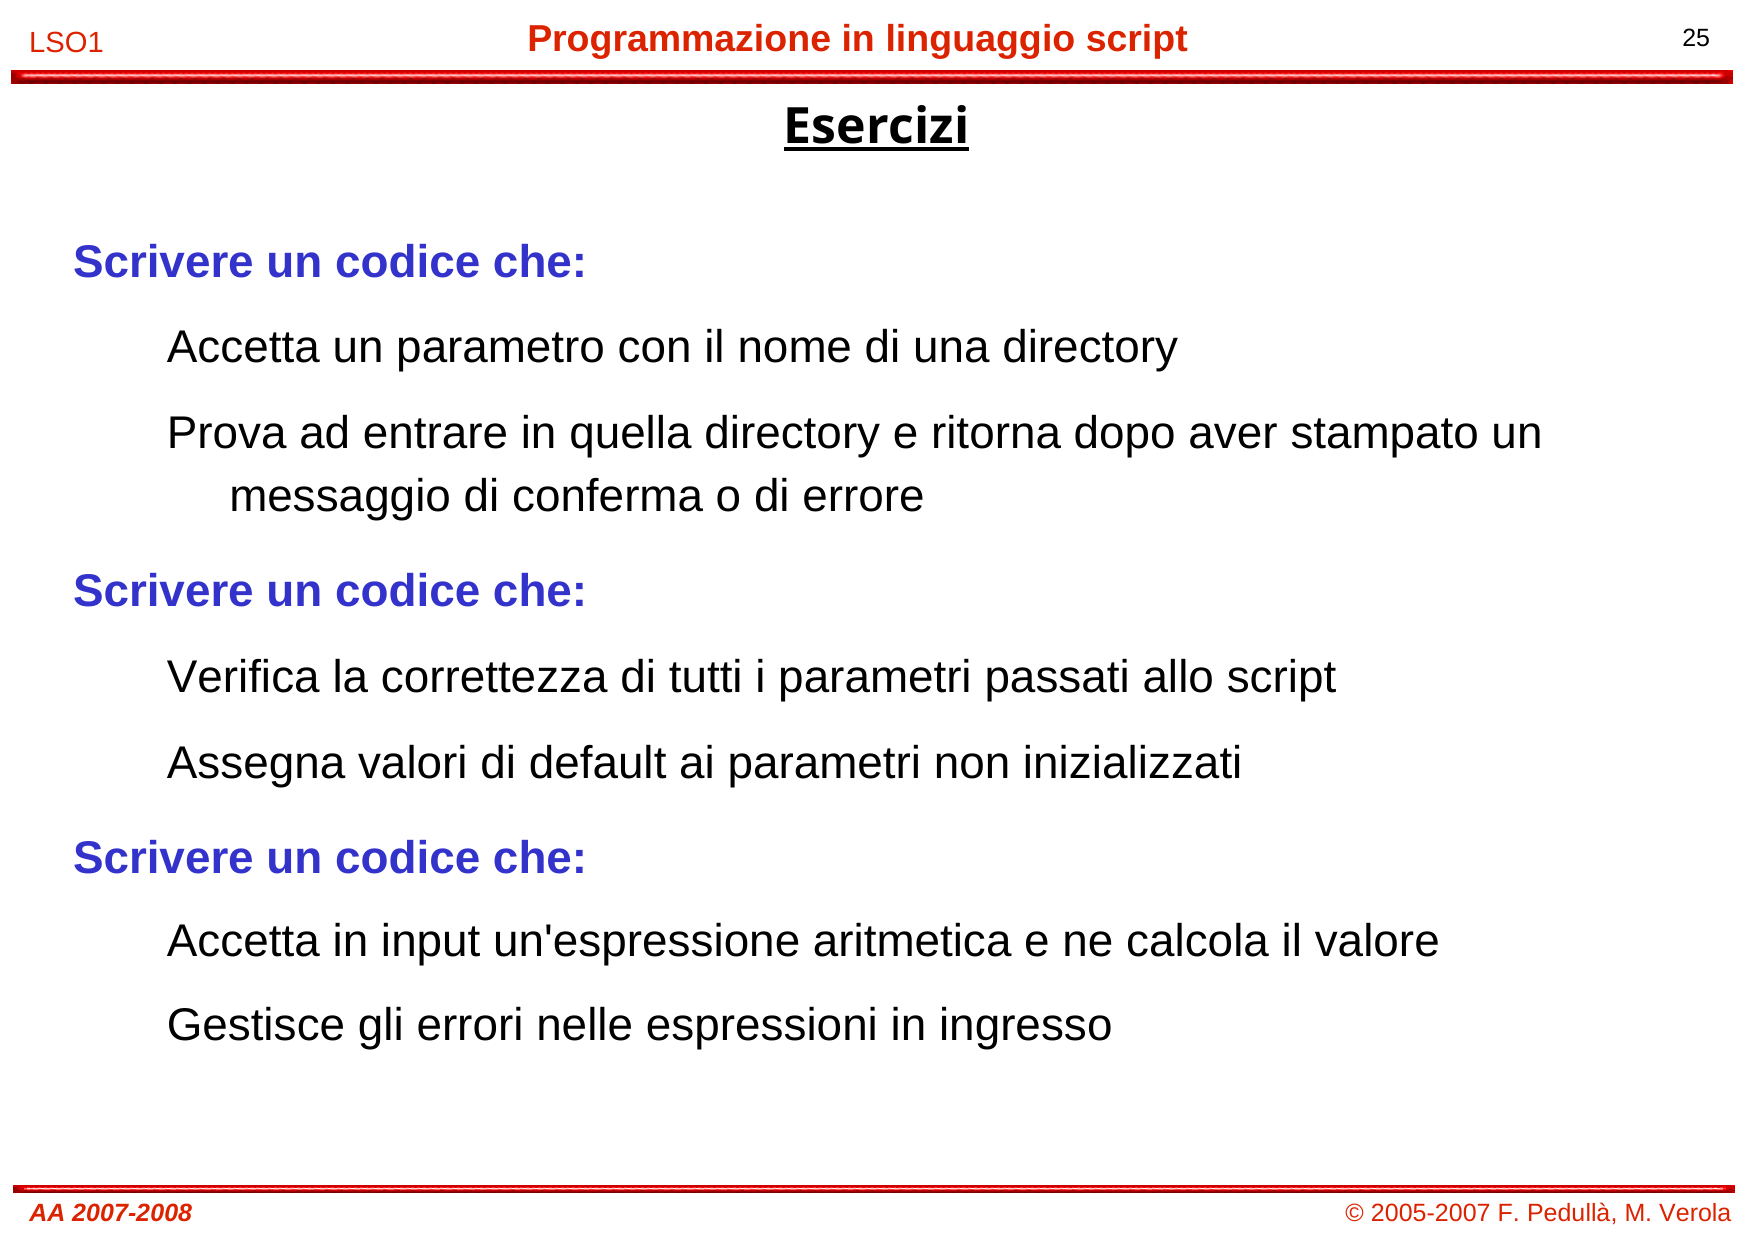

# Esercizi
Scrivere un codice che:
Accetta un parametro con il nome di una directory
Prova ad entrare in quella directory e ritorna dopo aver stampato un messaggio di conferma o di errore
Scrivere un codice che:
Verifica la correttezza di tutti i parametri passati allo script
Assegna valori di default ai parametri non inizializzati
Scrivere un codice che:
Accetta in input un'espressione aritmetica e ne calcola il valore
Gestisce gli errori nelle espressioni in ingresso